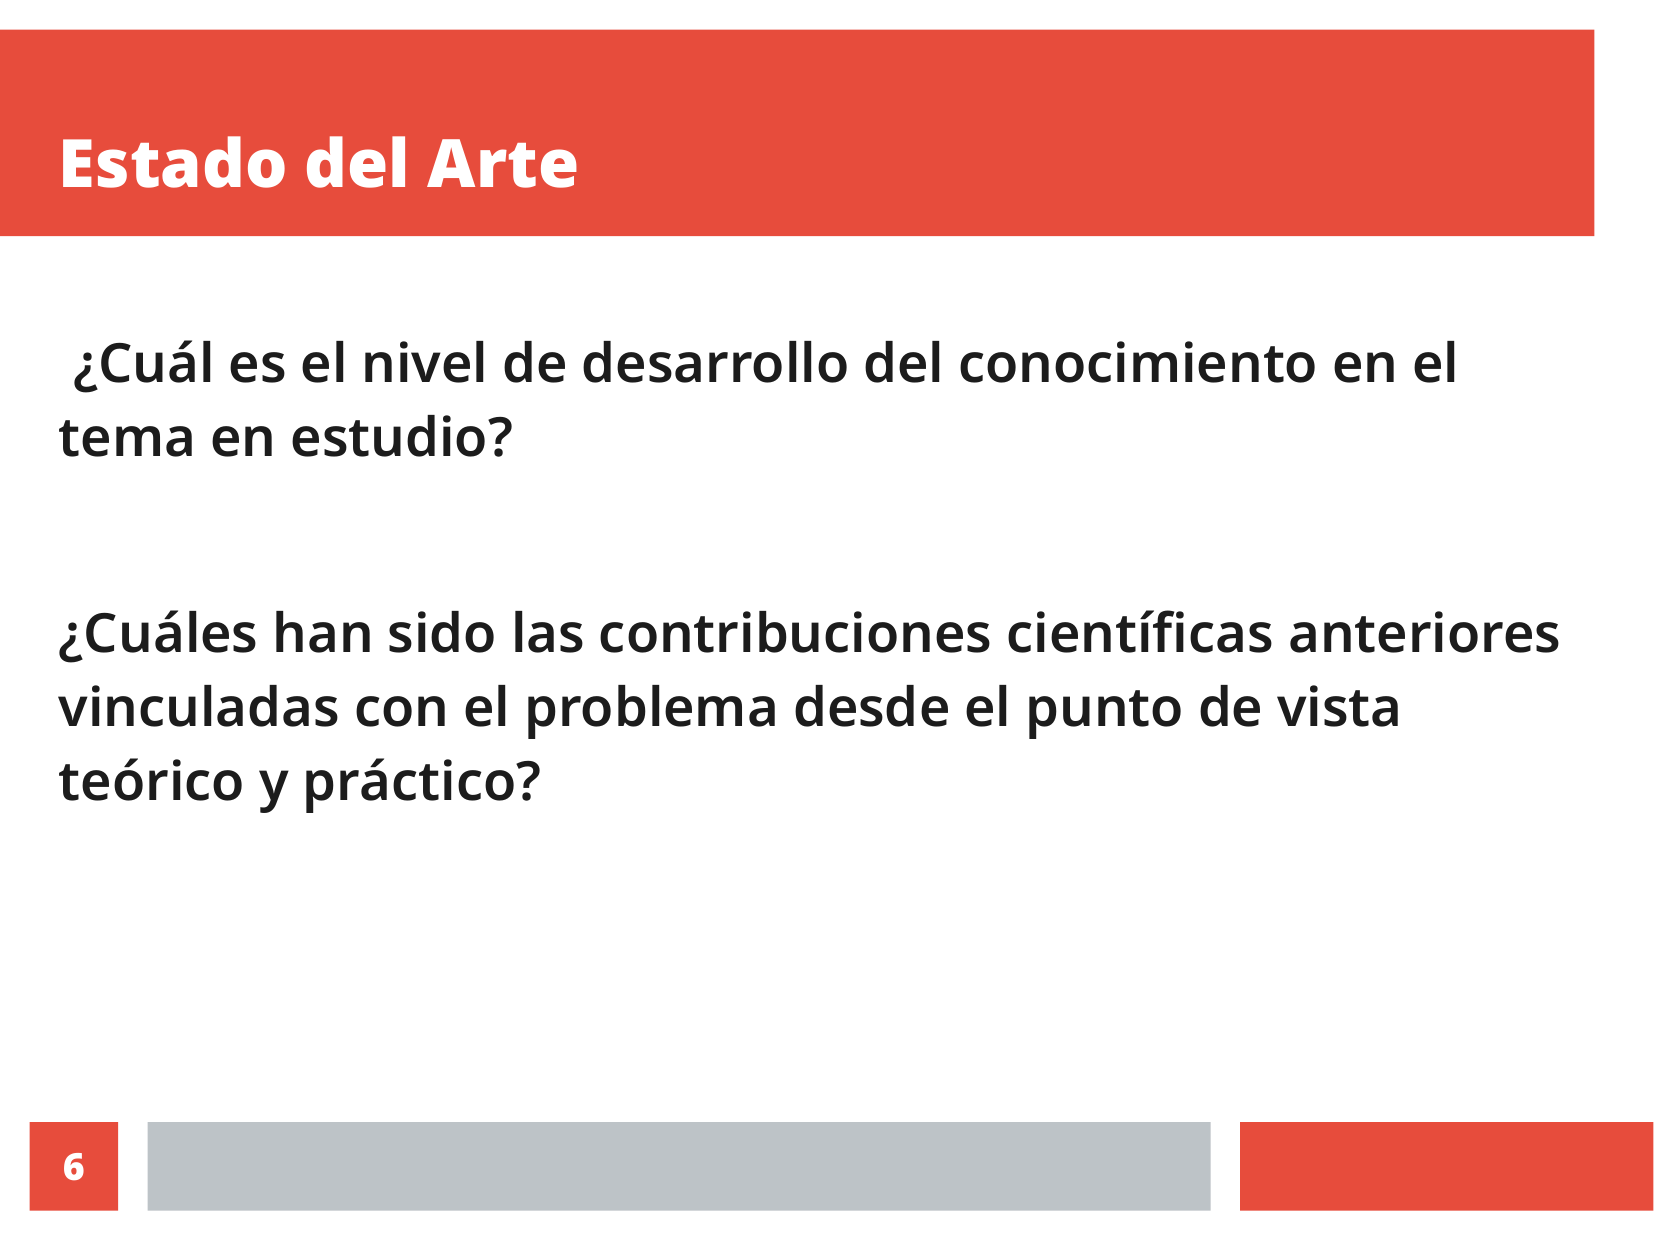

# Estado del Arte
 ¿Cuál es el nivel de desarrollo del conocimiento en el tema en estudio?
¿Cuáles han sido las contribuciones científicas anteriores vinculadas con el problema desde el punto de vista teórico y práctico?
6